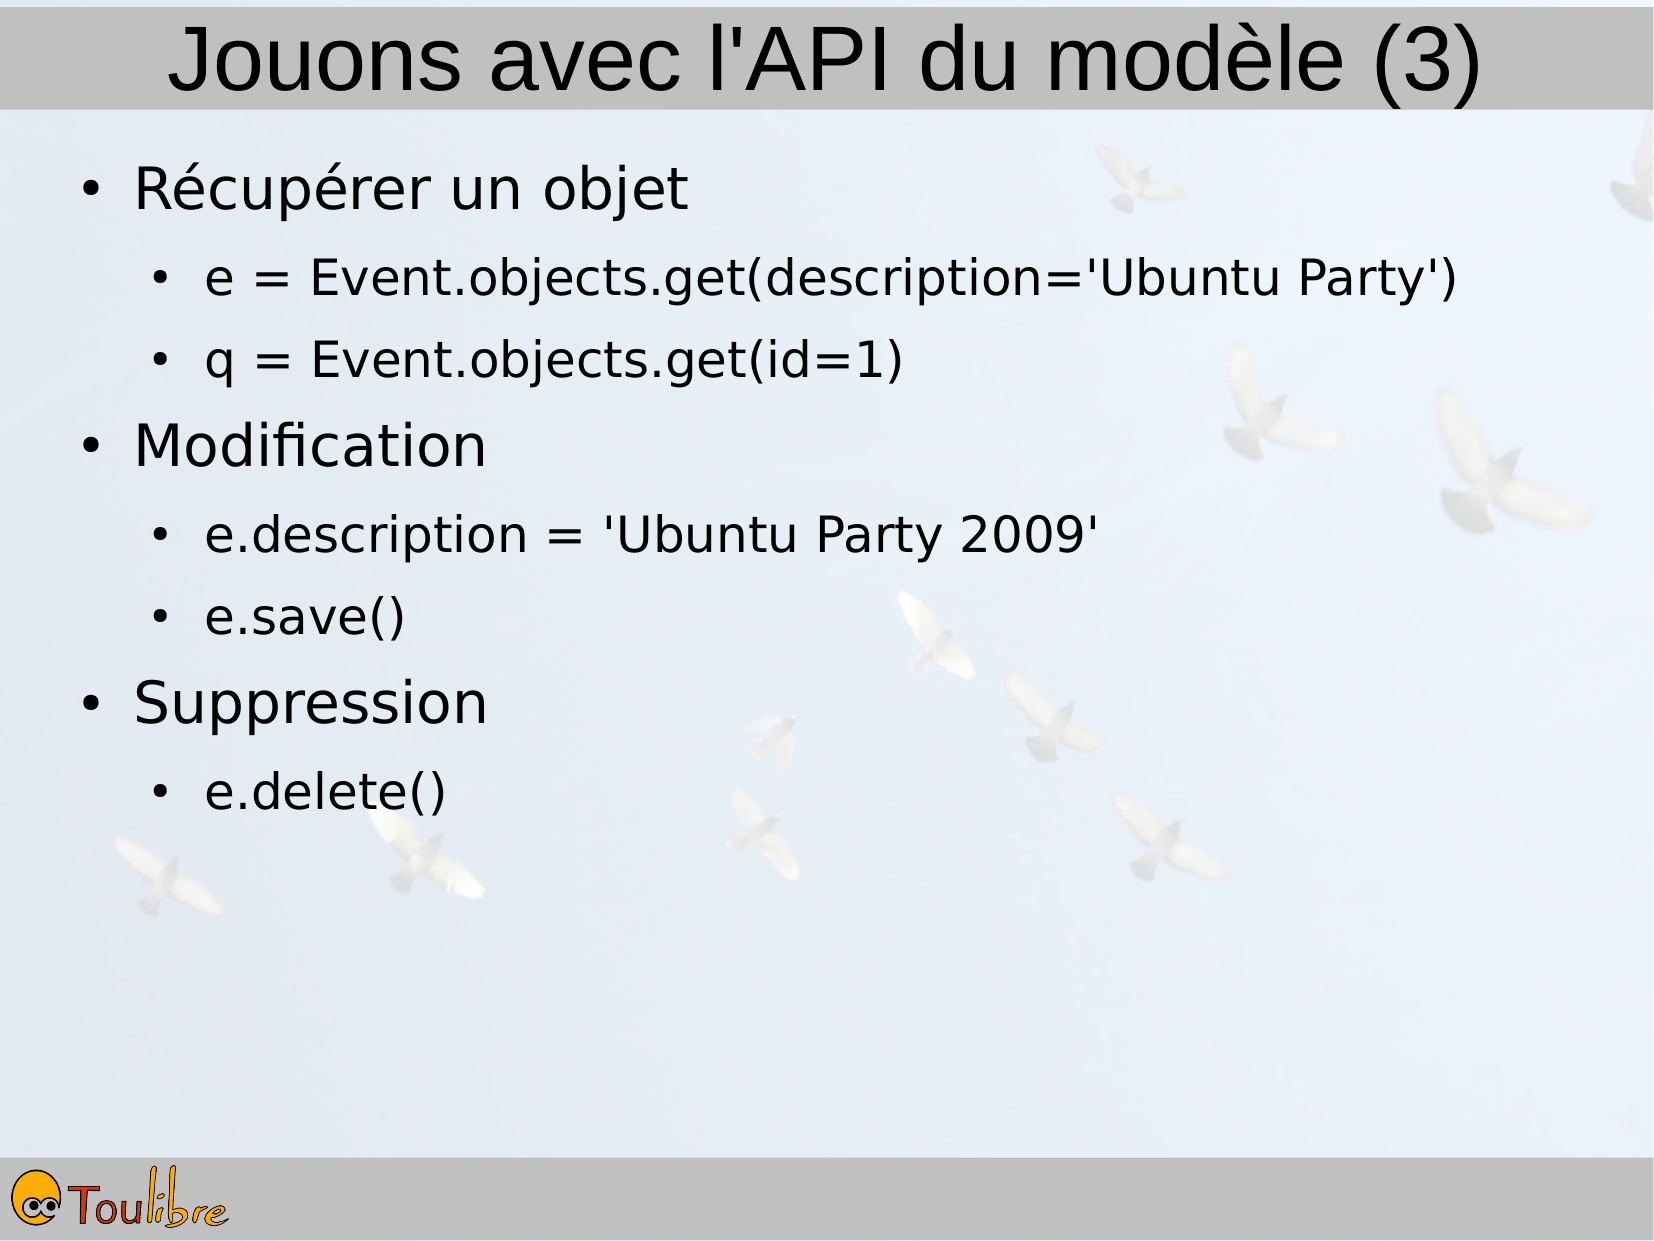

# Jouons avec l'API du modèle (3)
Récupérer un objet
e = Event.objects.get(description='Ubuntu Party')
q = Event.objects.get(id=1)
Modification
e.description = 'Ubuntu Party 2009'
e.save()
Suppression
e.delete()